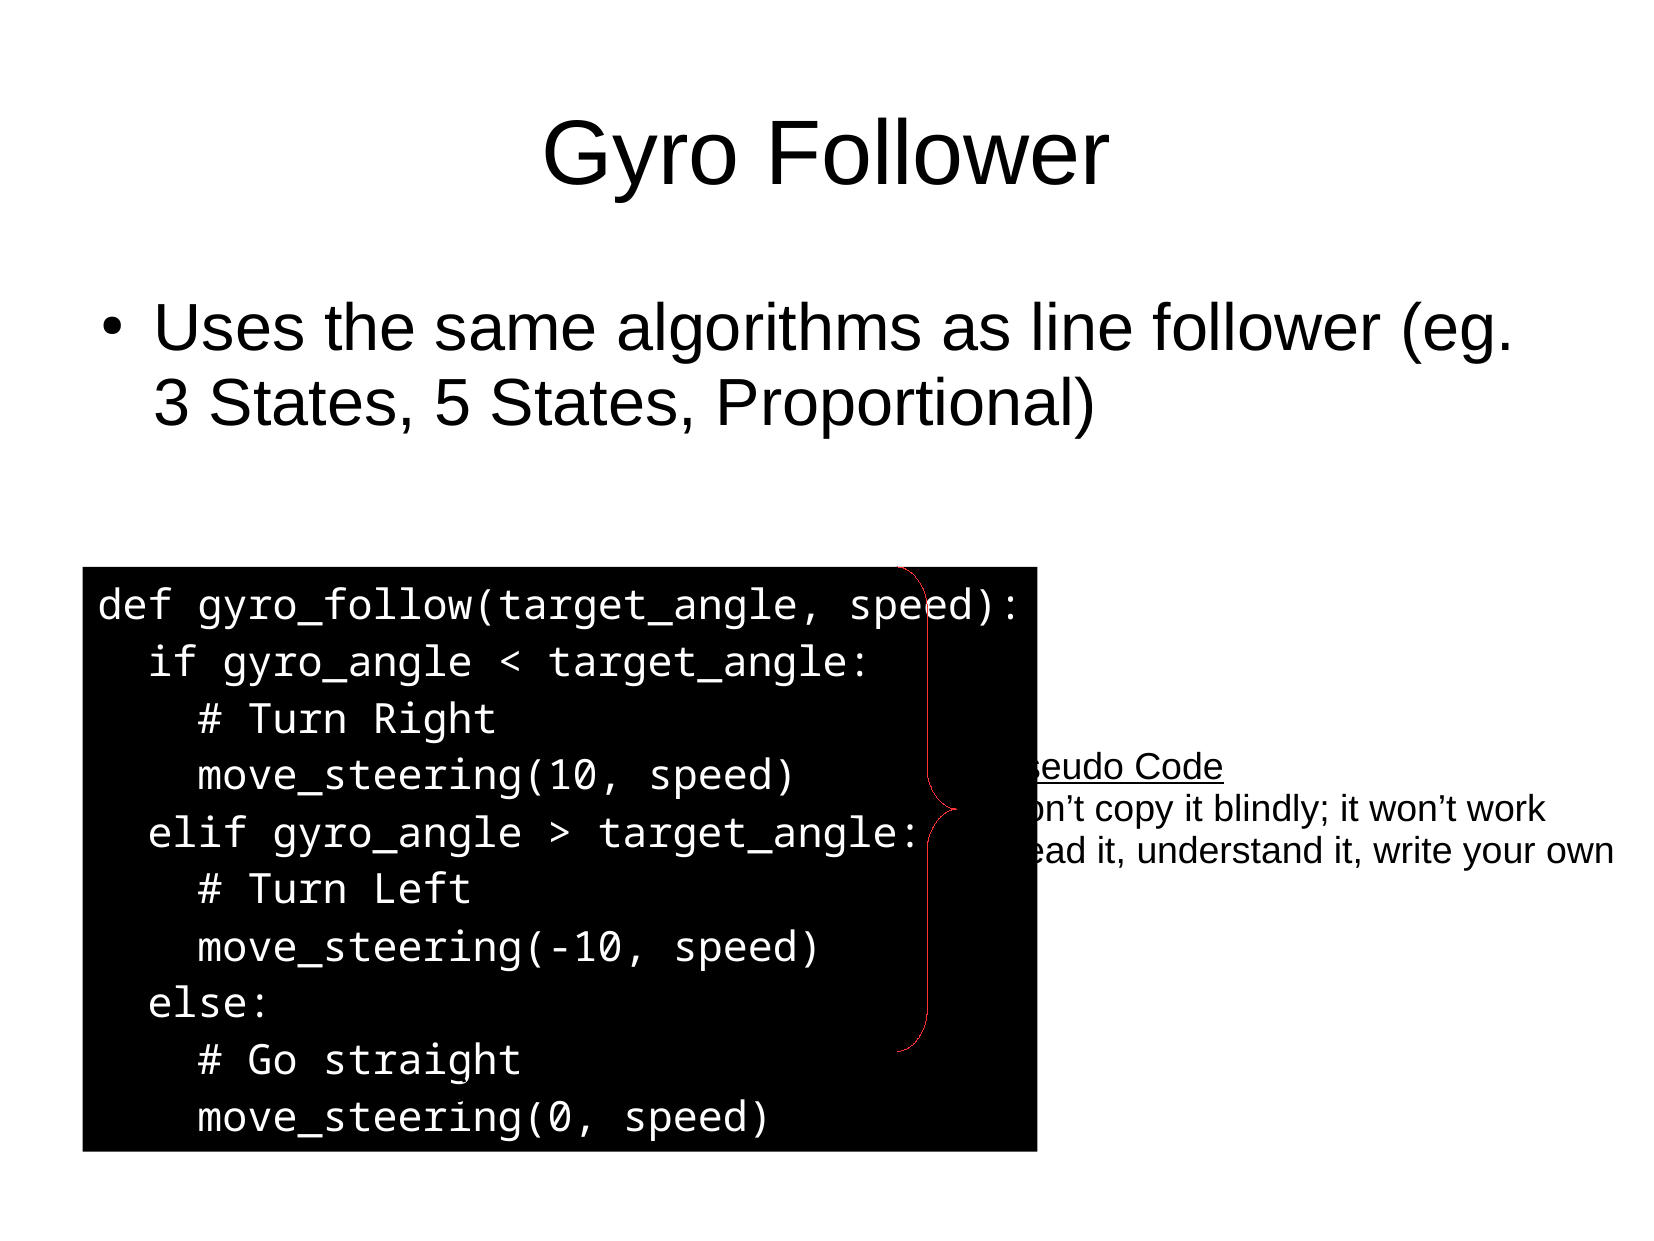

# Gyro Follower
Uses the same algorithms as line follower (eg. 3 States, 5 States, Proportional)
def gyro_follow(target_angle, speed):
 if gyro_angle < target_angle:
 # Turn Right
 move_steering(10, speed)
 elif gyro_angle > target_angle:
 # Turn Left
 move_steering(-10, speed)
 else:
 # Go straight
 move_steering(0, speed)
Pseudo Code
Don’t copy it blindly; it won’t work
Read it, understand it, write your own
3 States